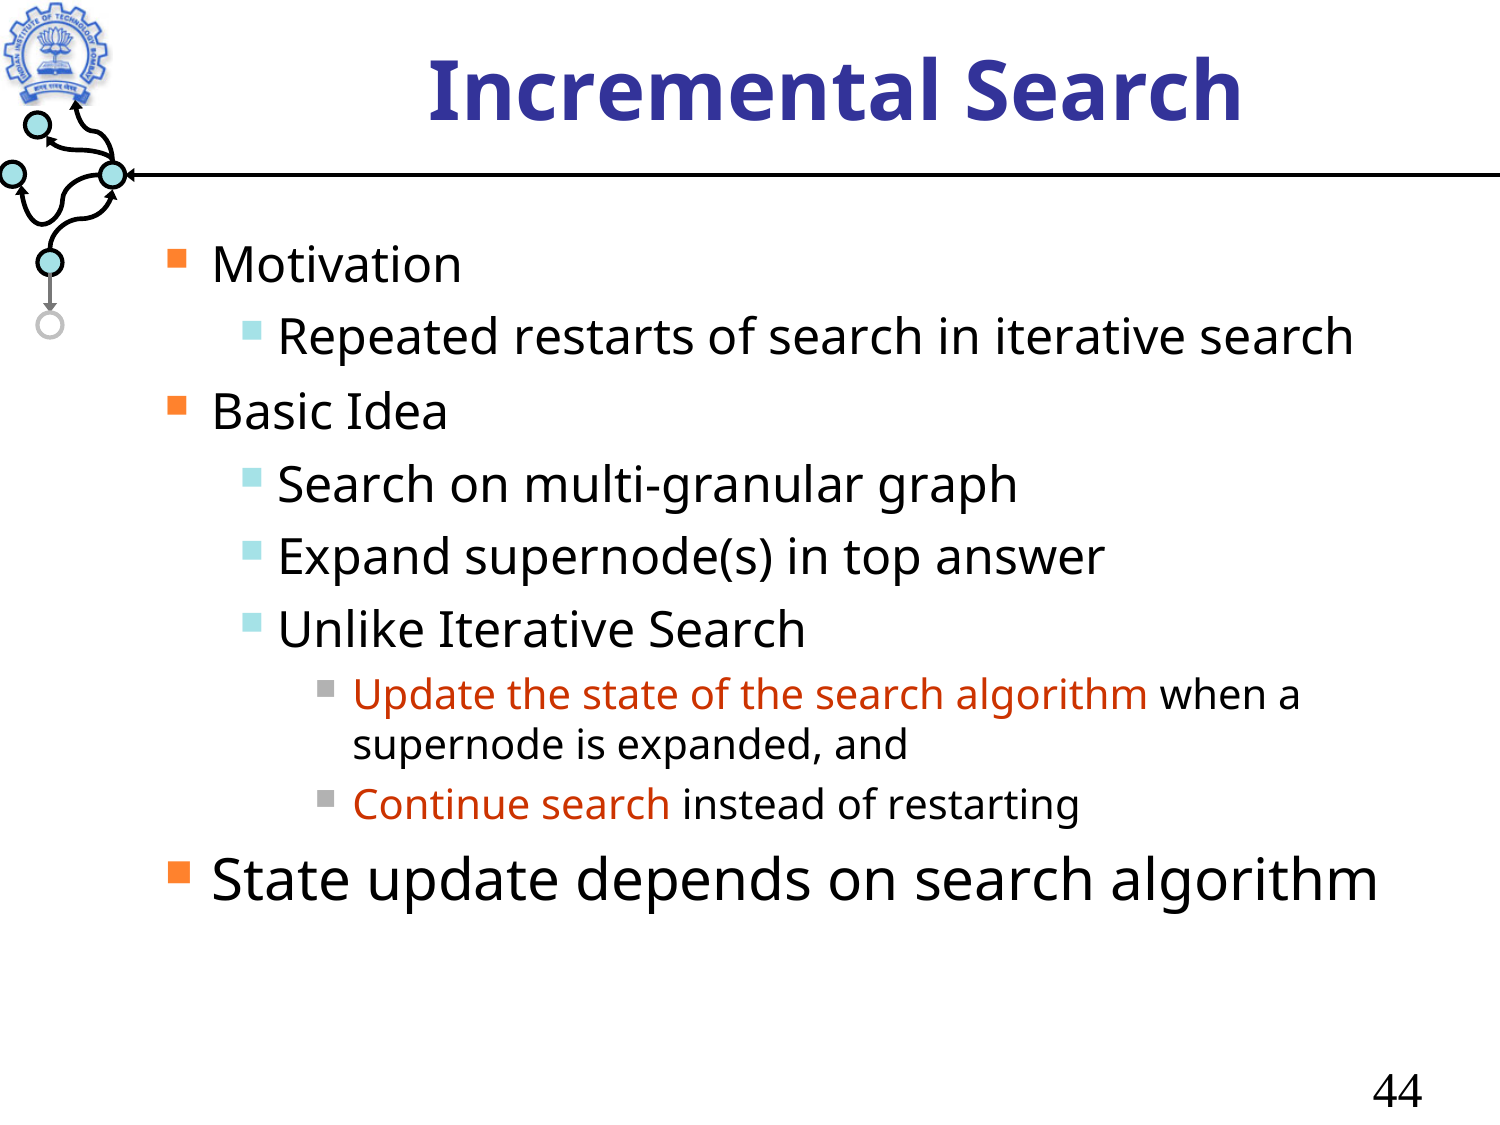

# Incremental Search
Motivation
Repeated restarts of search in iterative search
Basic Idea
Search on multi-granular graph
Expand supernode(s) in top answer
Unlike Iterative Search
Update the state of the search algorithm when a supernode is expanded, and
Continue search instead of restarting
State update depends on search algorithm
44